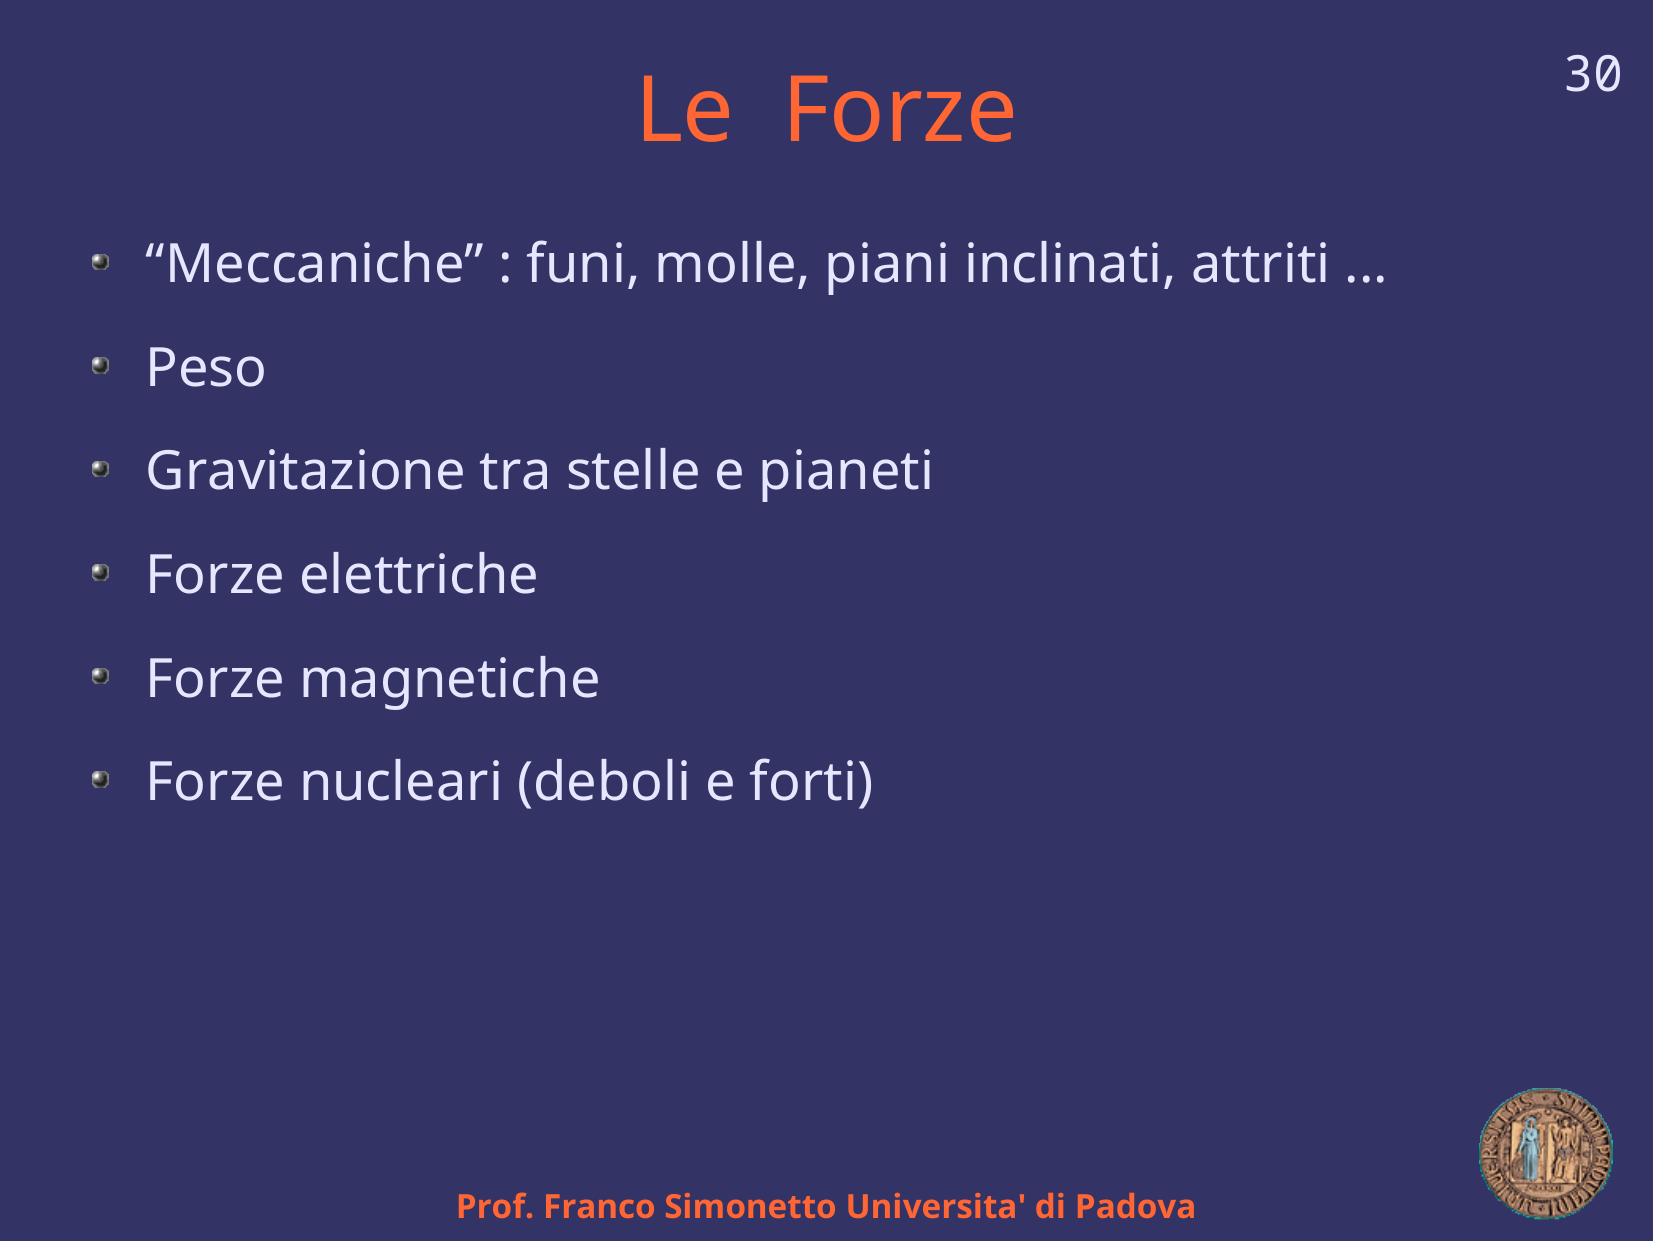

30
# Le Forze
“Meccaniche” : funi, molle, piani inclinati, attriti ...
Peso
Gravitazione tra stelle e pianeti
Forze elettriche
Forze magnetiche
Forze nucleari (deboli e forti)